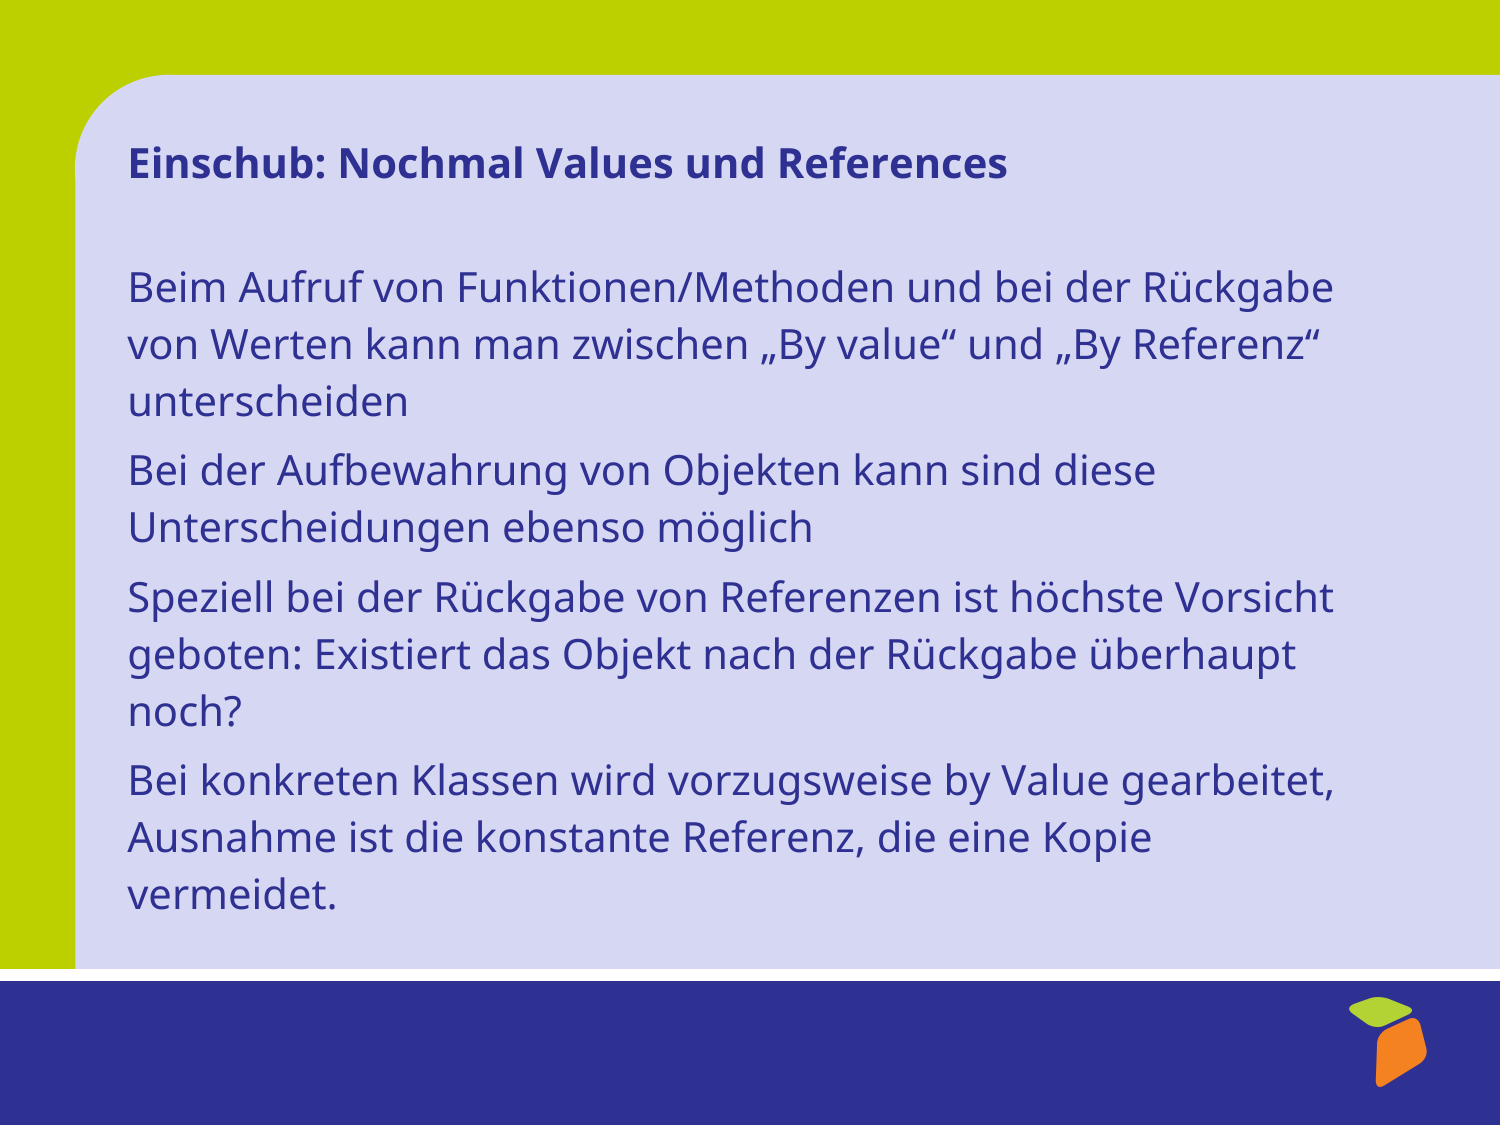

# Einschub: Nochmal Values und References
Beim Aufruf von Funktionen/Methoden und bei der Rückgabe von Werten kann man zwischen „By value“ und „By Referenz“ unterscheiden
Bei der Aufbewahrung von Objekten kann sind diese Unterscheidungen ebenso möglich
Speziell bei der Rückgabe von Referenzen ist höchste Vorsicht geboten: Existiert das Objekt nach der Rückgabe überhaupt noch?
Bei konkreten Klassen wird vorzugsweise by Value gearbeitet, Ausnahme ist die konstante Referenz, die eine Kopie vermeidet.